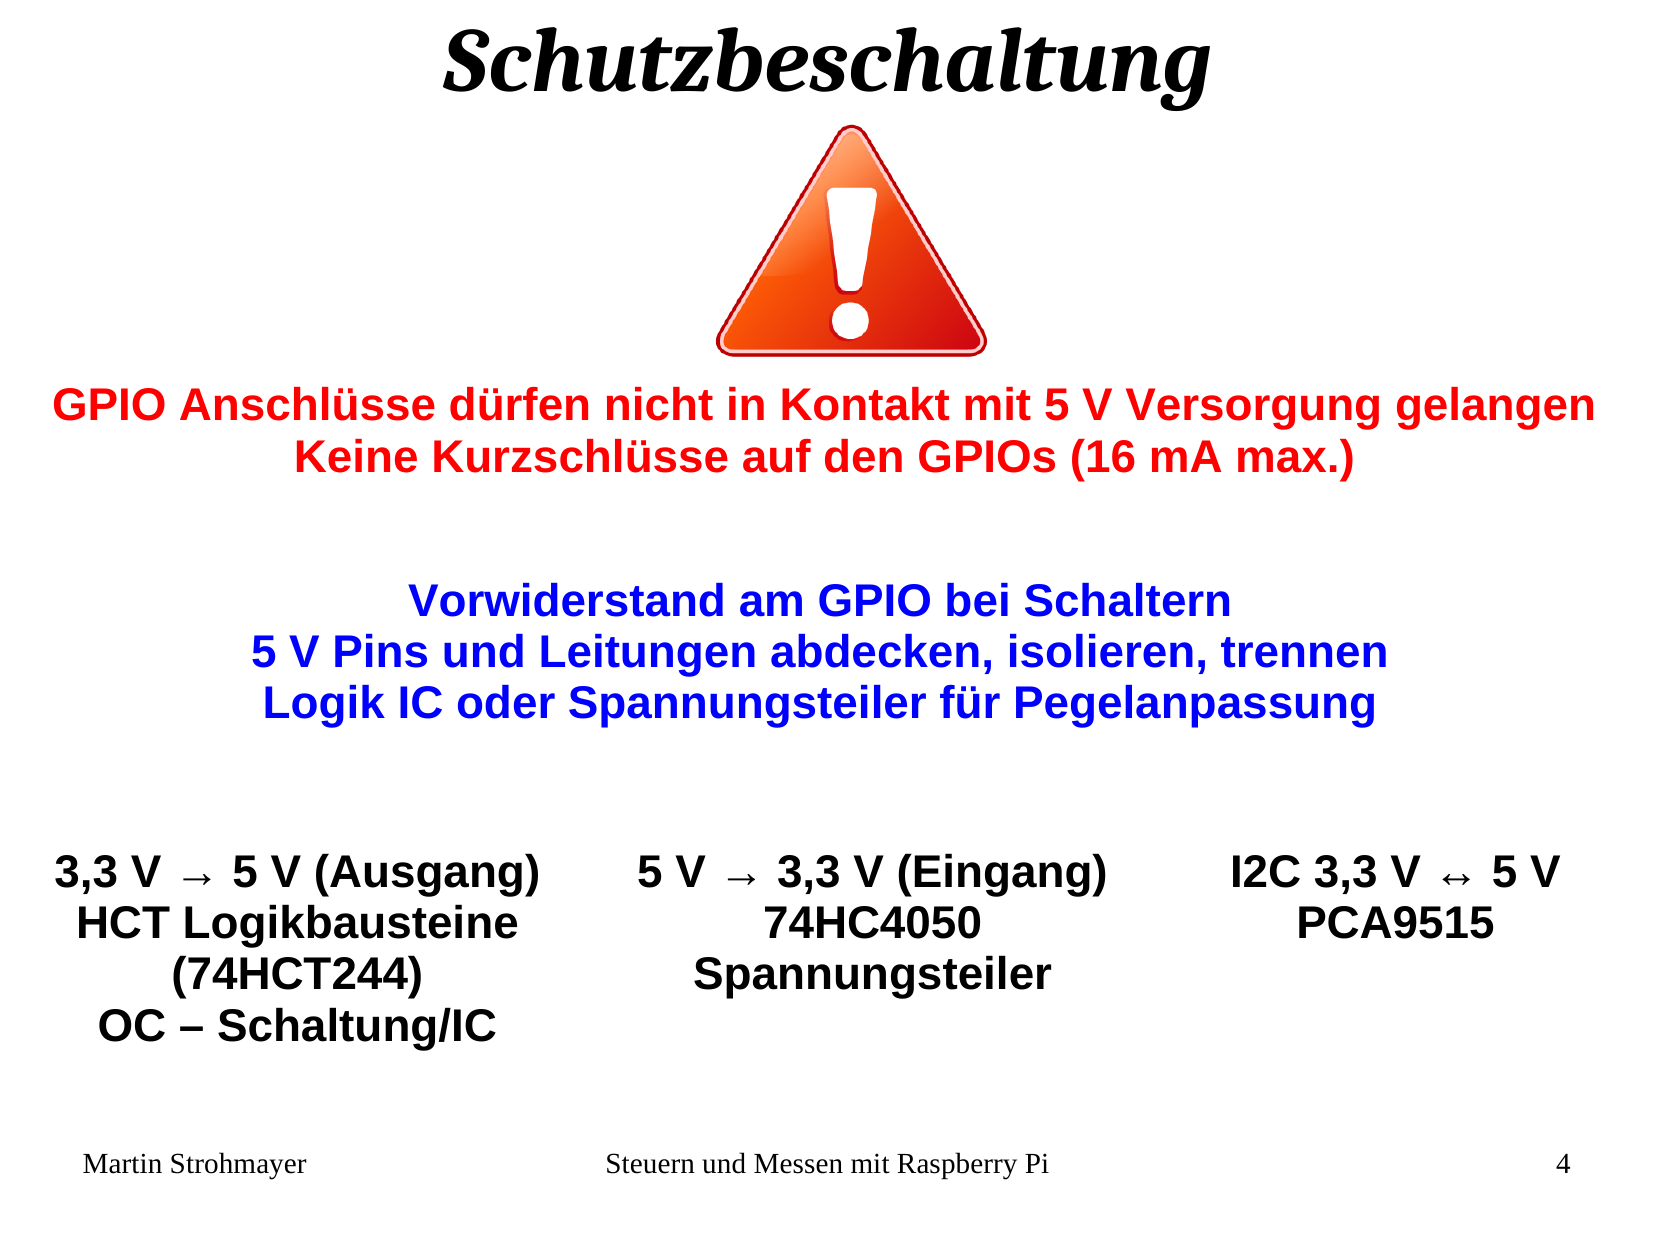

Schutzbeschaltung
# GPIO Anschlüsse dürfen nicht in Kontakt mit 5 V Versorgung gelangen
Keine Kurzschlüsse auf den GPIOs (16 mA max.)
Vorwiderstand am GPIO bei Schaltern
5 V Pins und Leitungen abdecken, isolieren, trennen
Logik IC oder Spannungsteiler für Pegelanpassung
3,3 V → 5 V (Ausgang)
HCT Logikbausteine
(74HCT244)
OC – Schaltung/IC
5 V → 3,3 V (Eingang)
74HC4050
Spannungsteiler
I2C 3,3 V ↔ 5 V
PCA9515
Martin Strohmayer
Steuern und Messen mit Raspberry Pi
4